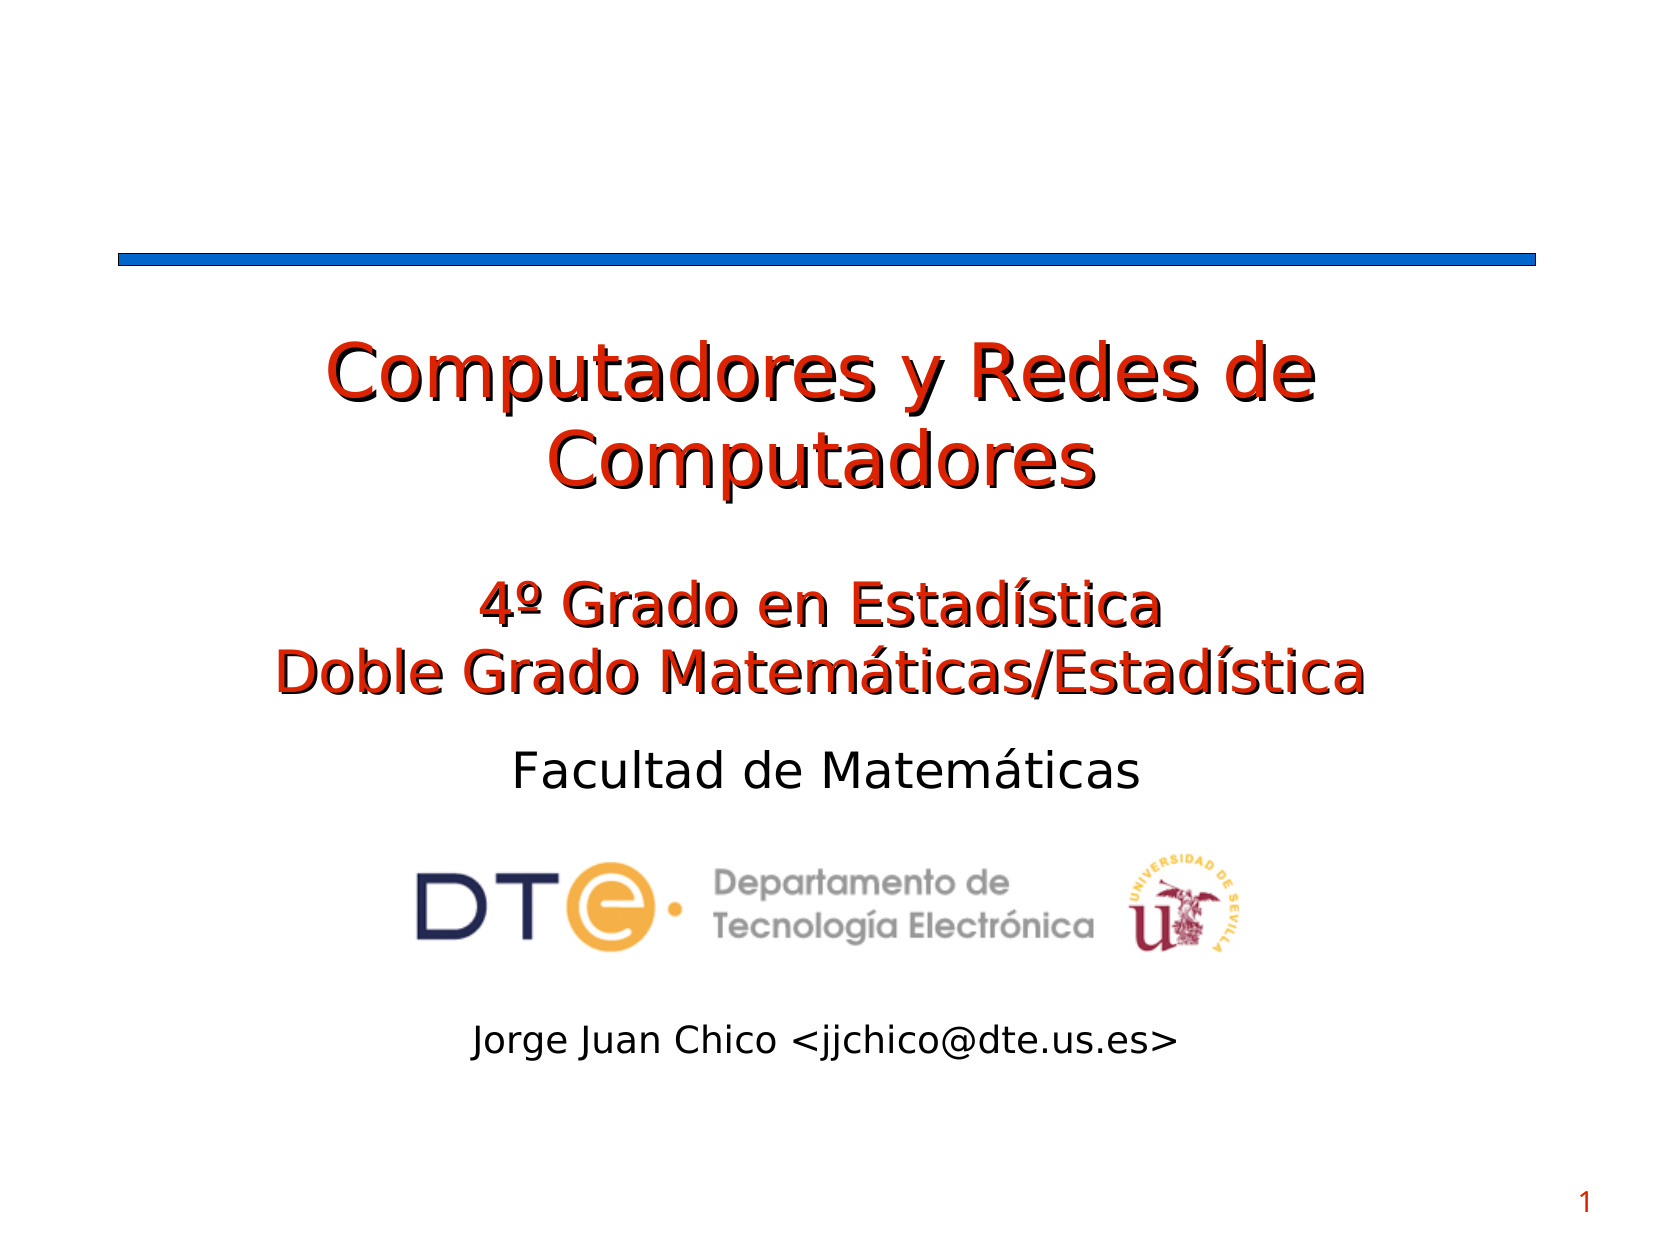

# Computadores y Redes de Computadores 4º Grado en Estadística Doble Grado Matemáticas/Estadística
Facultad de Matemáticas
Jorge Juan Chico <jjchico@dte.us.es>
1